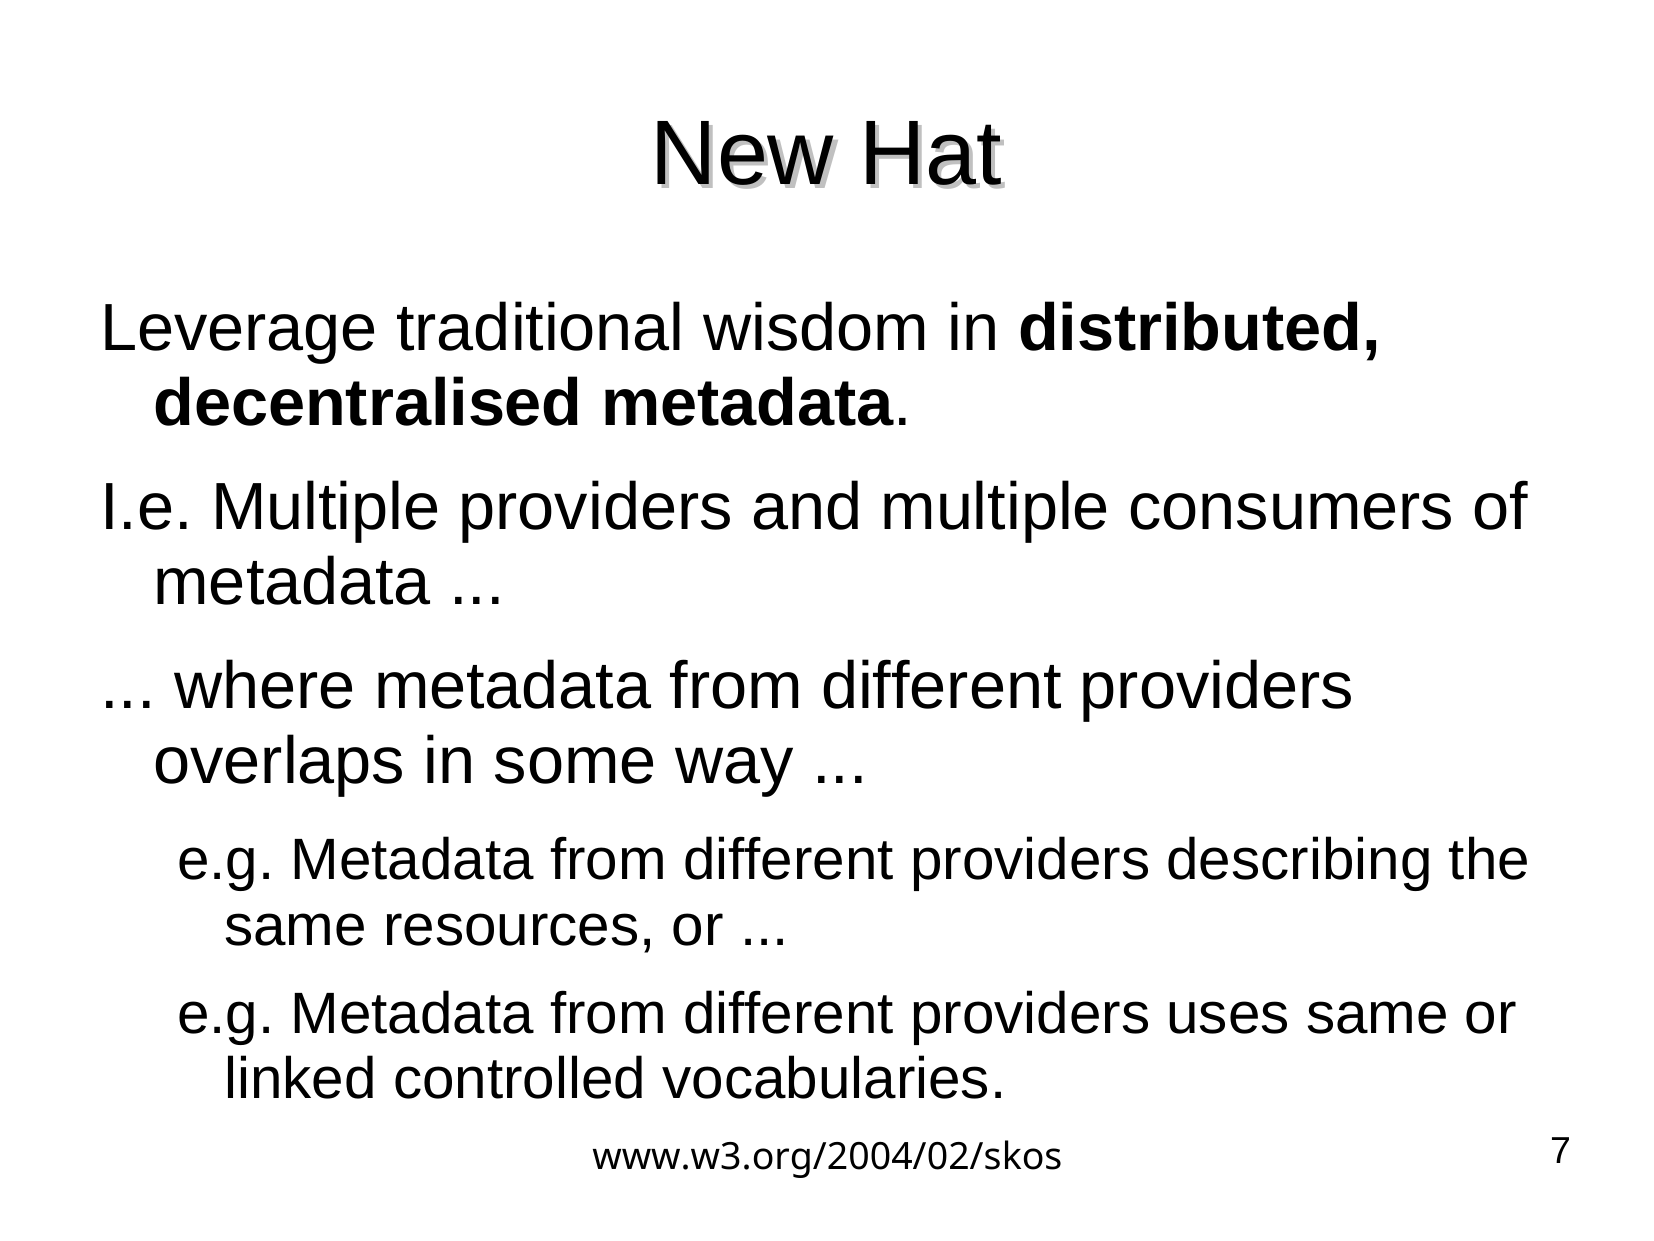

# New Hat
Leverage traditional wisdom in distributed, decentralised metadata.
I.e. Multiple providers and multiple consumers of metadata ...
... where metadata from different providers overlaps in some way ...
e.g. Metadata from different providers describing the same resources, or ...
e.g. Metadata from different providers uses same or linked controlled vocabularies.
www.w3.org/2004/02/skos
7